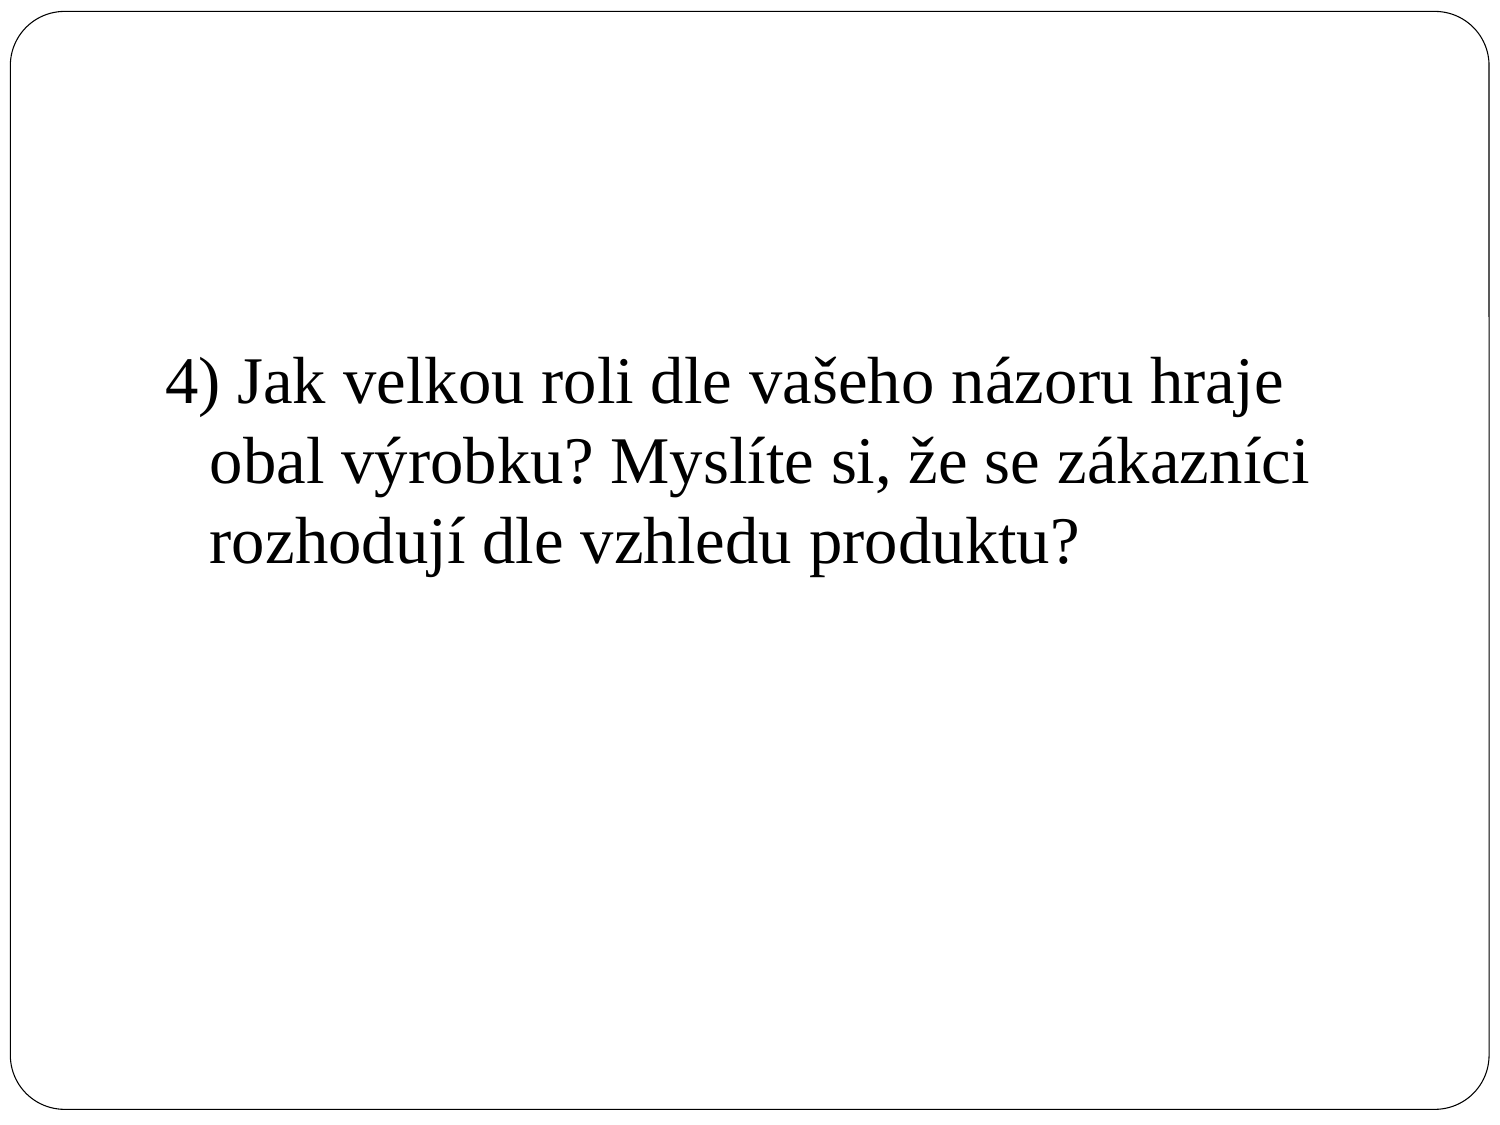

# 4) Jak velkou roli dle vašeho názoru hraje obal výrobku? Myslíte si, že se zákazníci rozhodují dle vzhledu produktu?